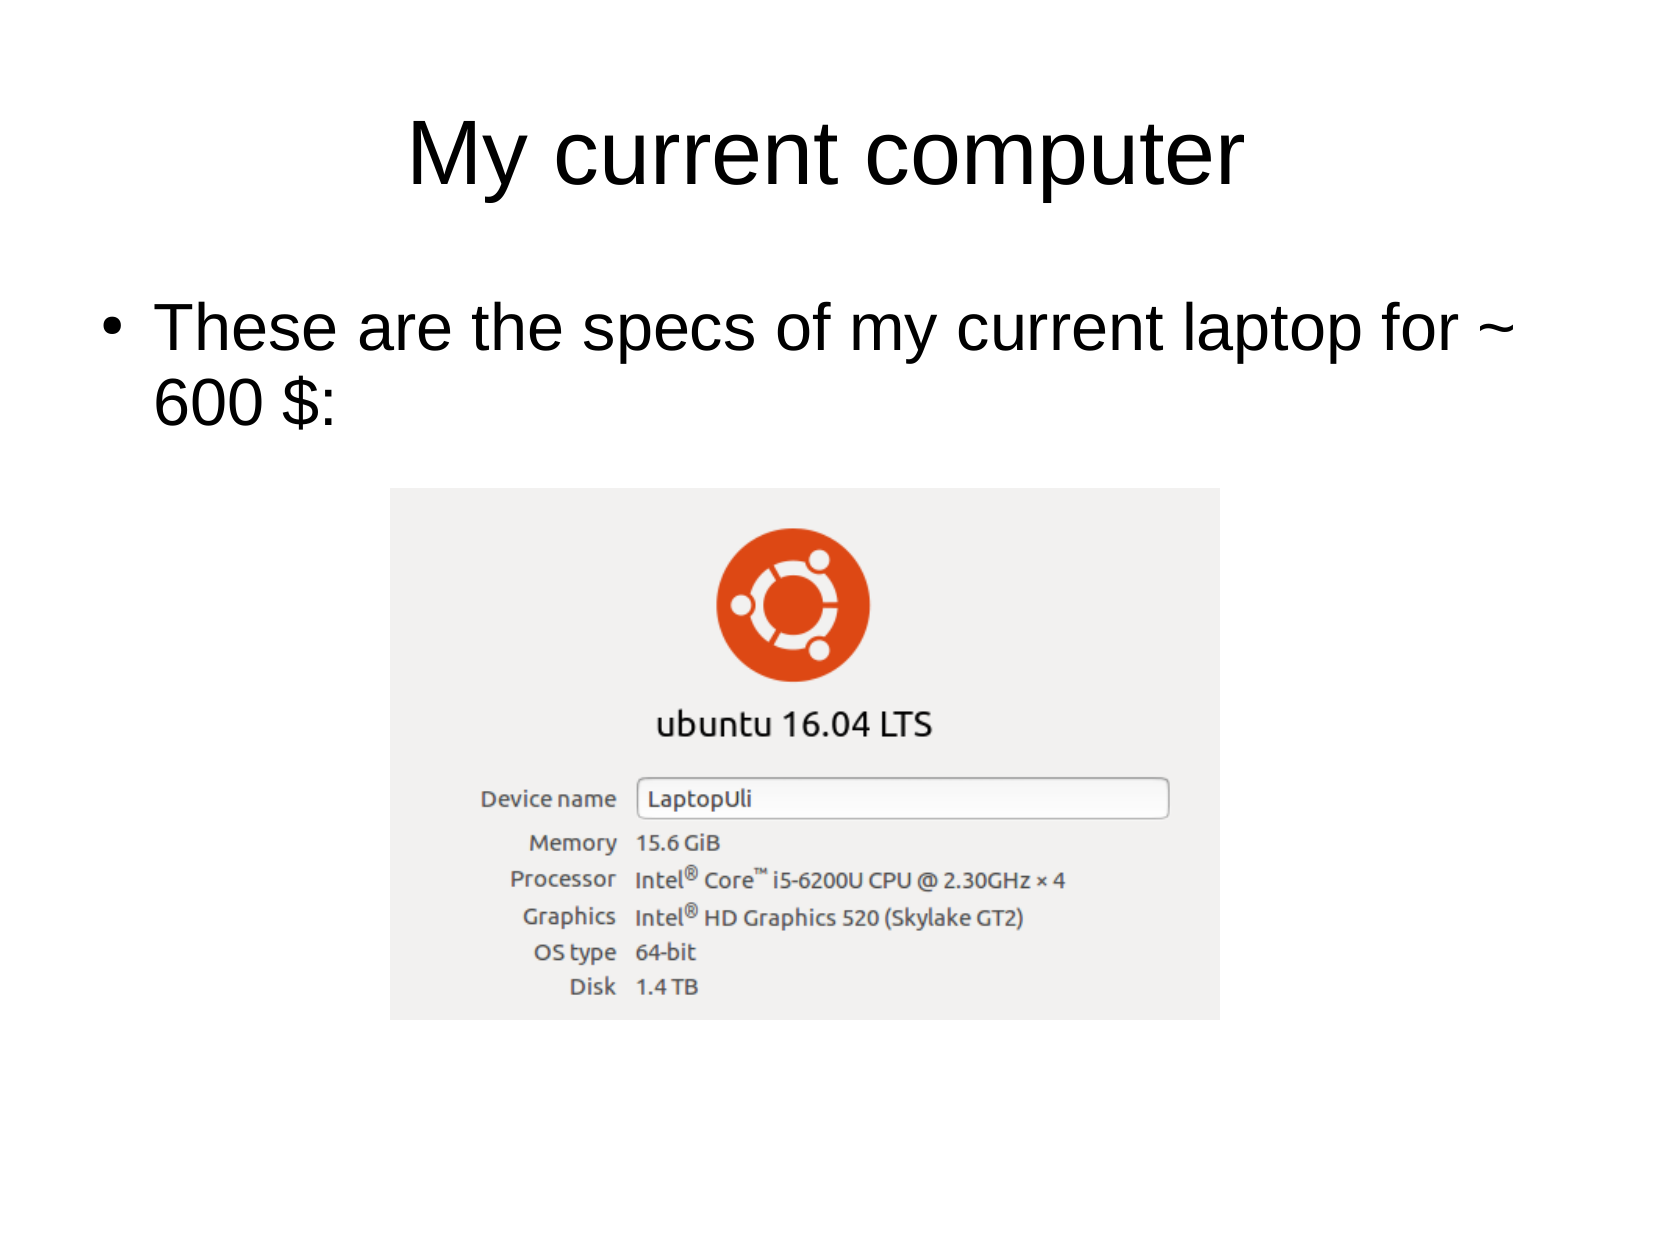

# My current computer
These are the specs of my current laptop for ~ 600 $: